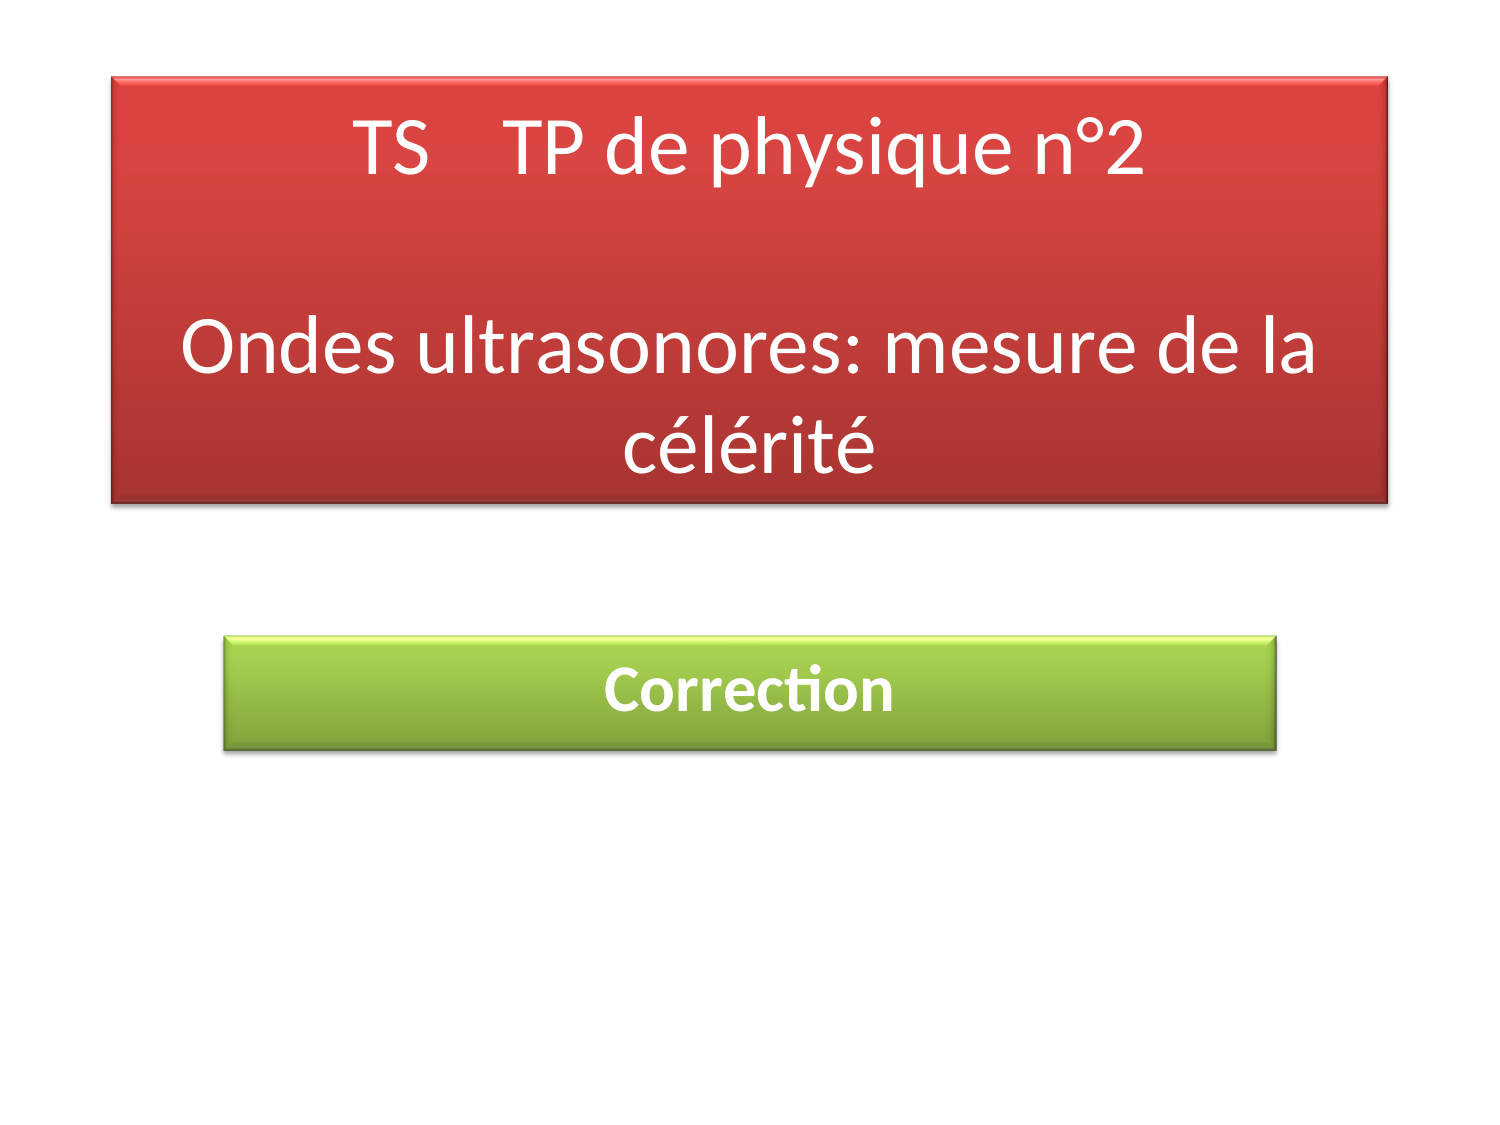

TS	TP de physique n°2
Ondes ultrasonores: mesure de la célérité
Correction